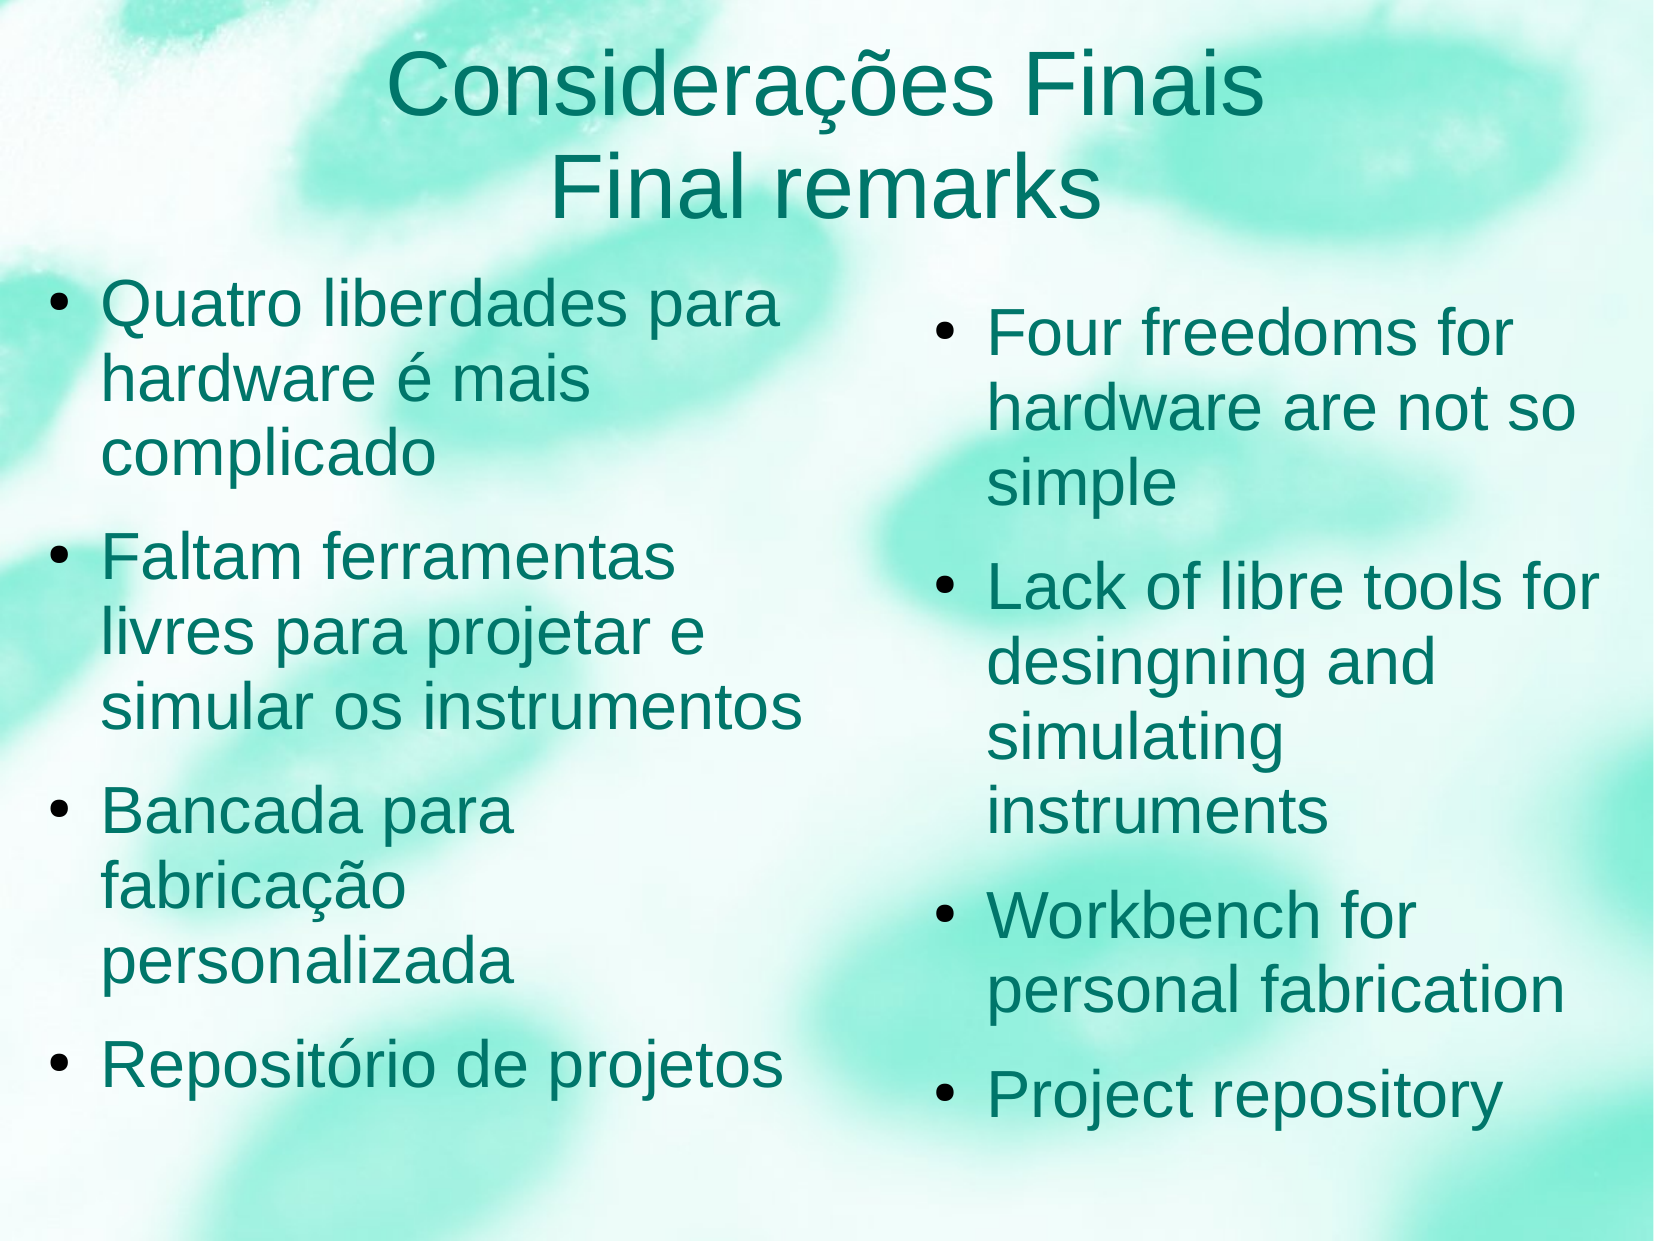

# Considerações Finais Final remarks
Quatro liberdades para hardware é mais complicado
Faltam ferramentas livres para projetar e simular os instrumentos
Bancada para fabricação personalizada
Repositório de projetos
Four freedoms for hardware are not so simple
Lack of libre tools for desingning and simulating instruments
Workbench for personal fabrication
Project repository